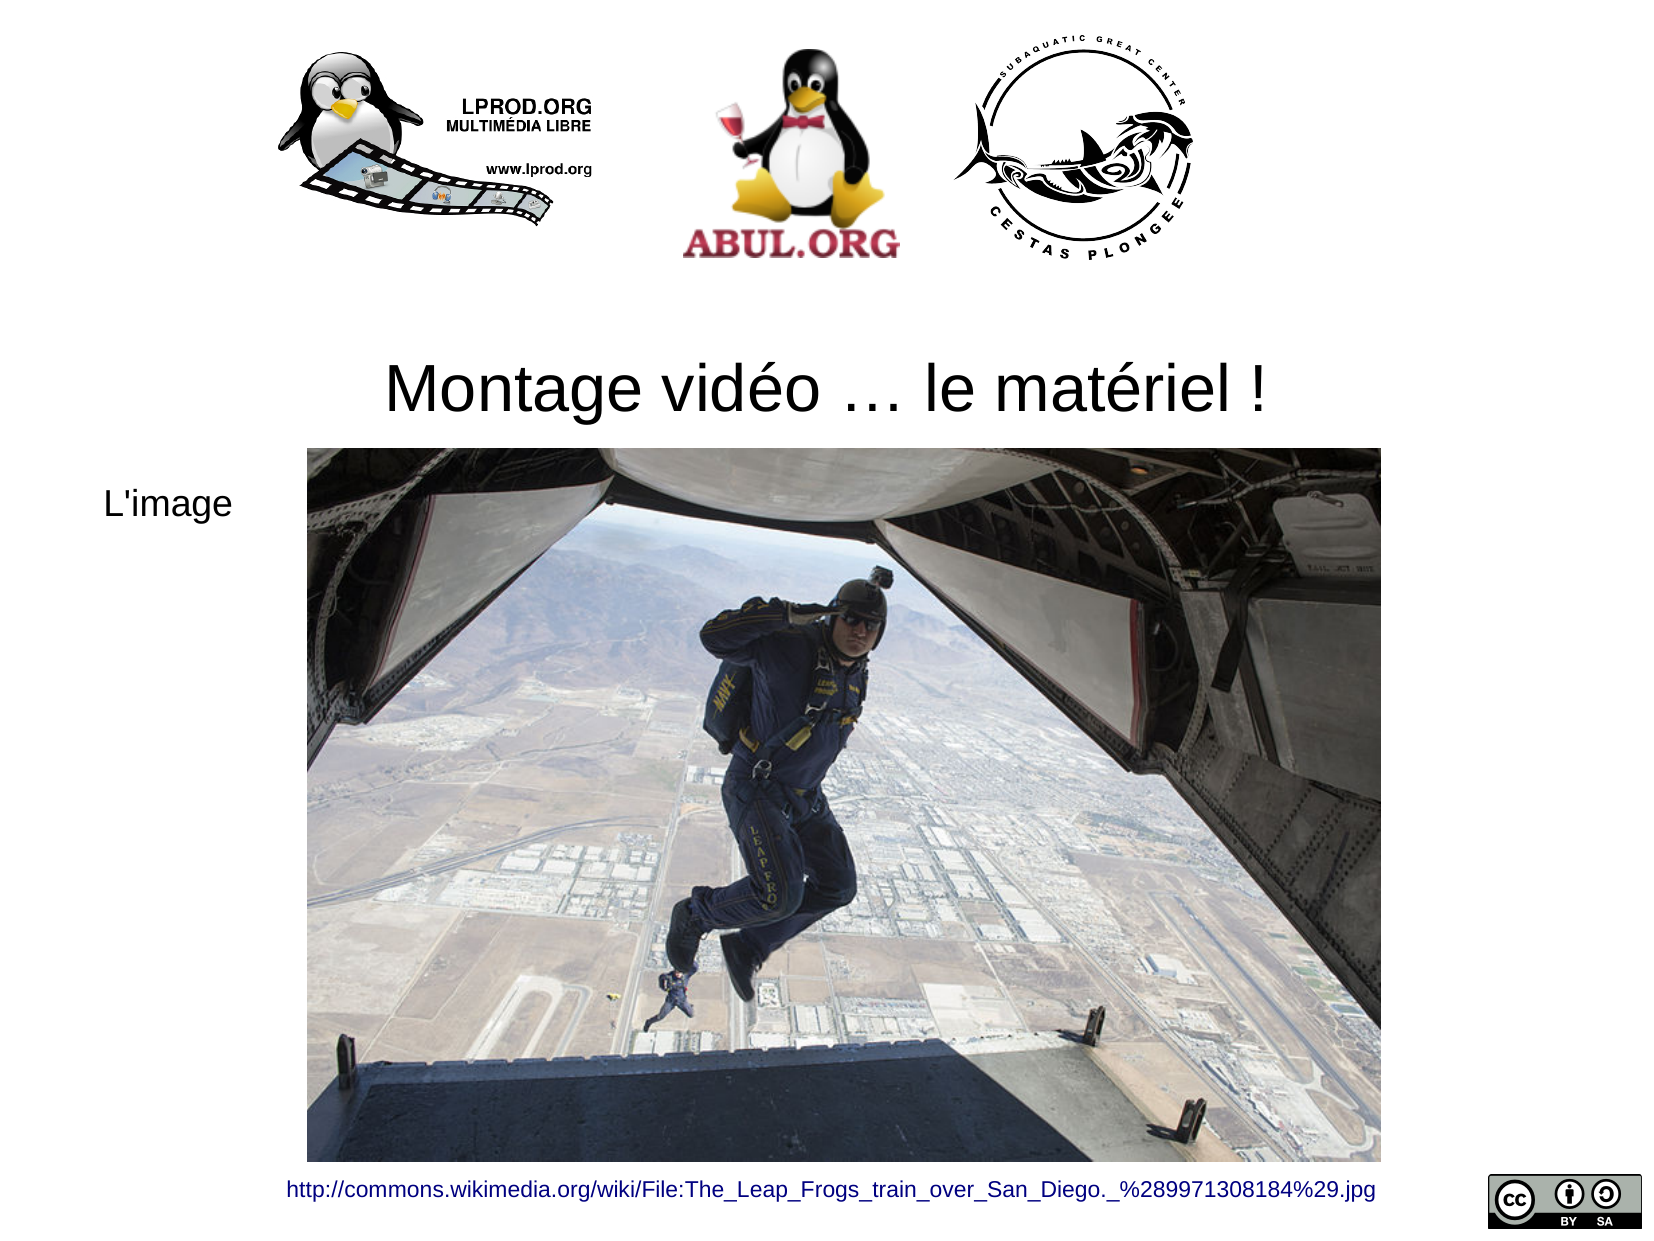

# Montage vidéo … le matériel !
L'image
http://commons.wikimedia.org/wiki/File:The_Leap_Frogs_train_over_San_Diego._%289971308184%29.jpg